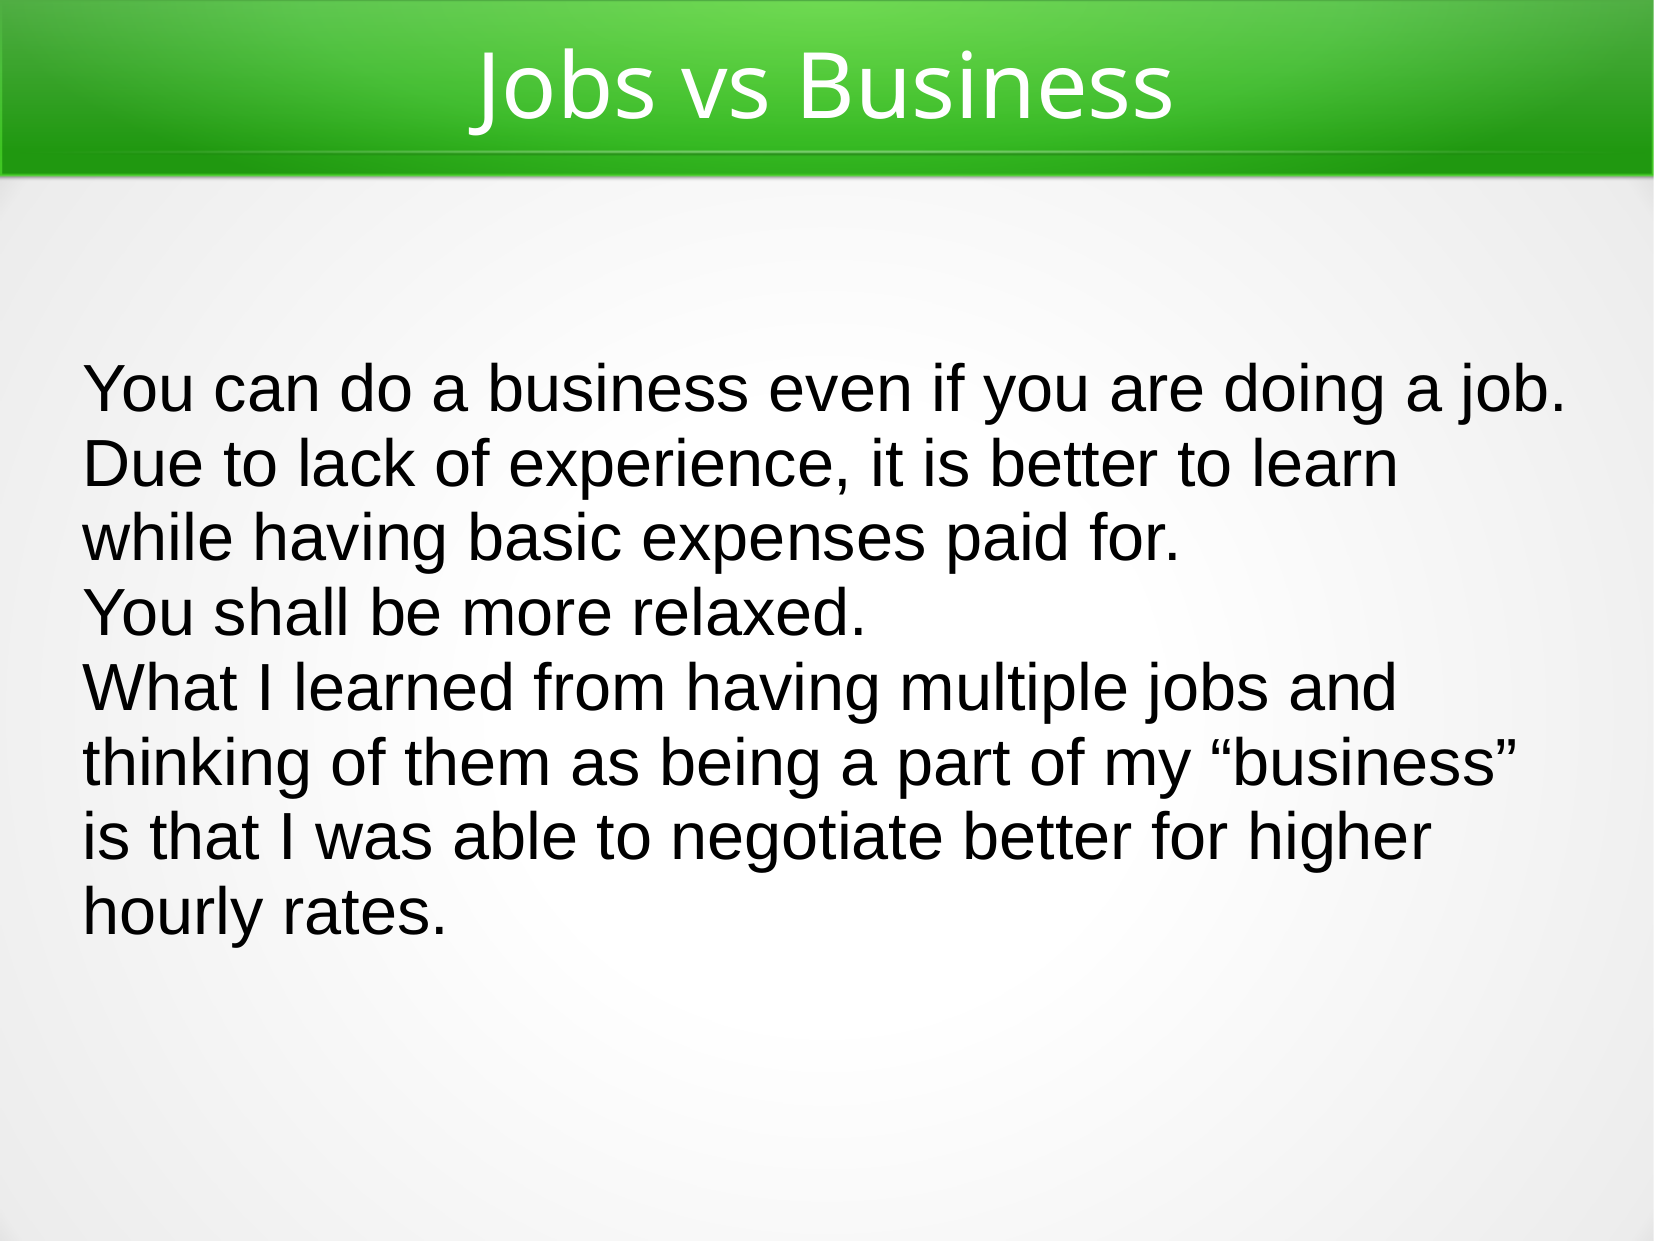

# Jobs vs Business
You can do a business even if you are doing a job. Due to lack of experience, it is better to learn while having basic expenses paid for.
You shall be more relaxed.
What I learned from having multiple jobs and thinking of them as being a part of my “business” is that I was able to negotiate better for higher hourly rates.